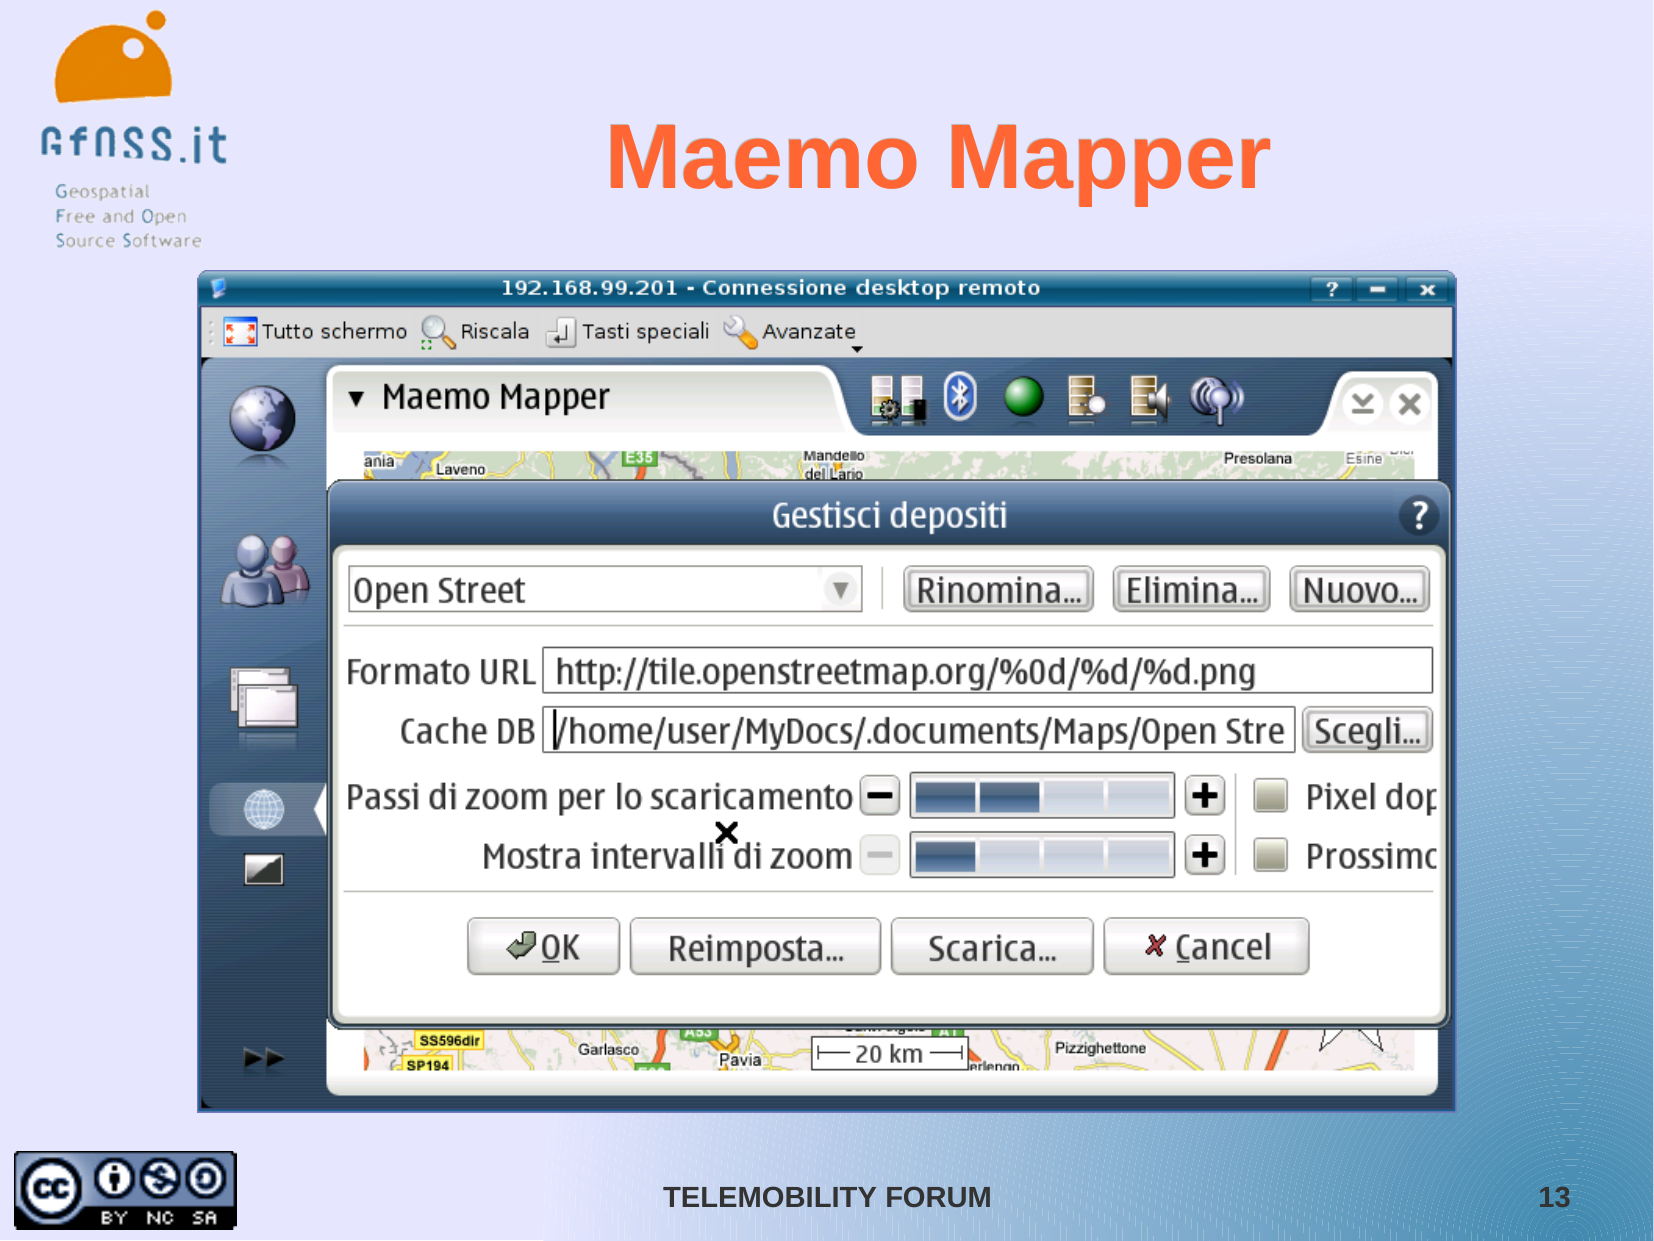

# Maemo Mapper
INSERIRE NOME EVENTO
13